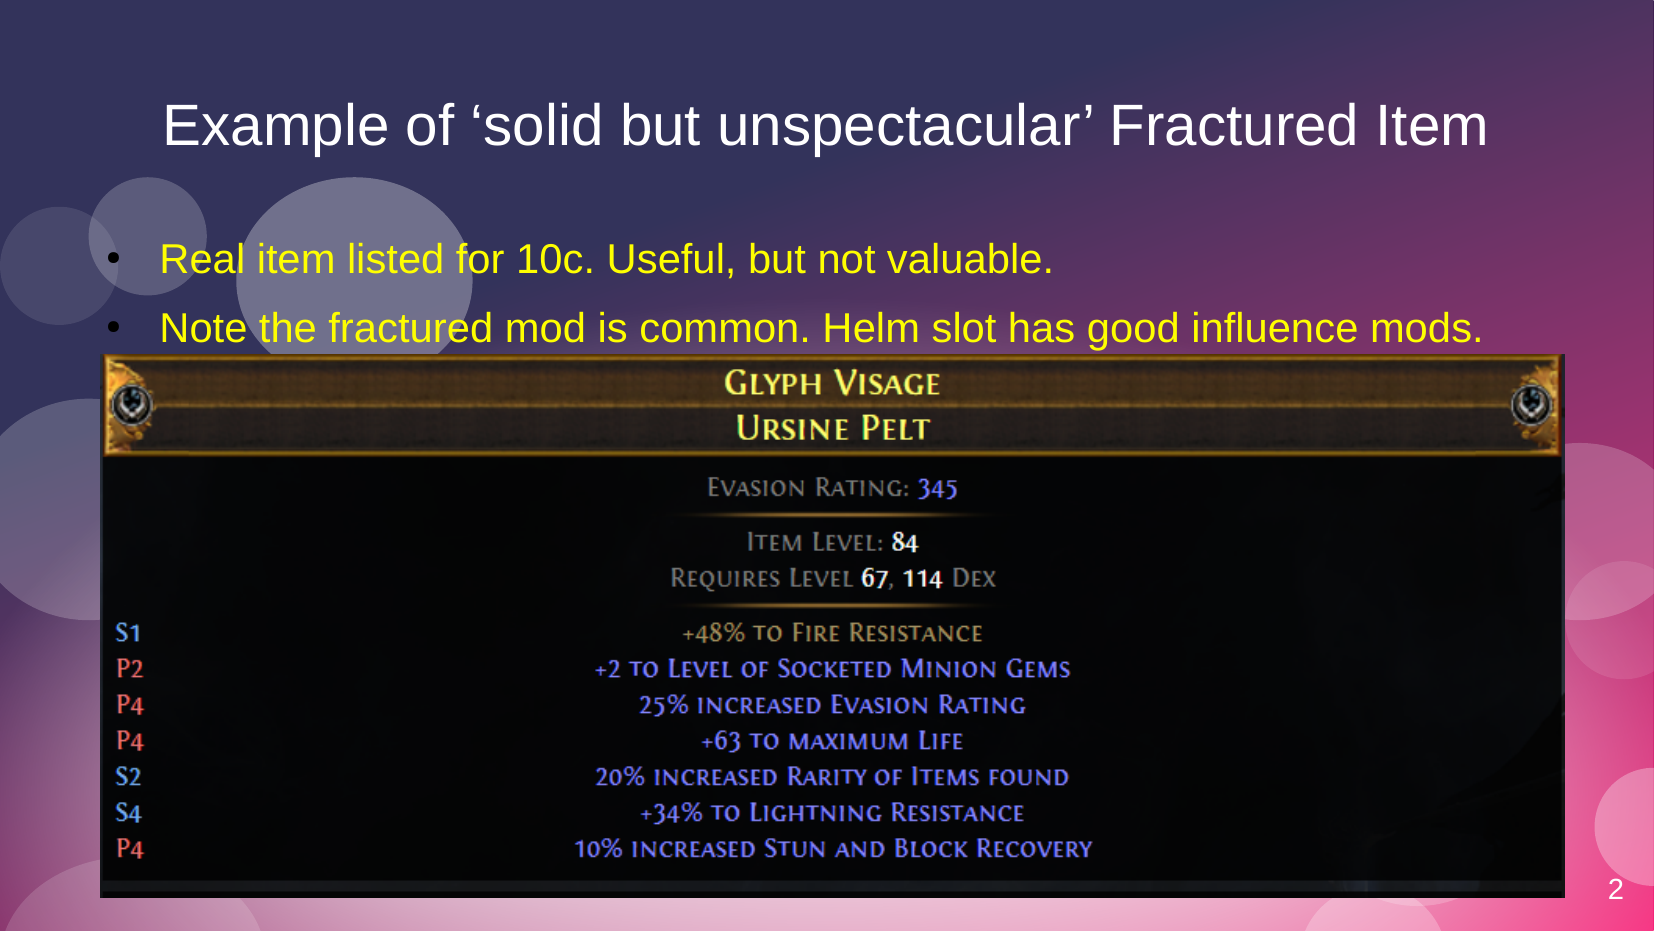

# Example of ‘solid but unspectacular’ Fractured Item
Real item listed for 10c. Useful, but not valuable.
Note the fractured mod is common. Helm slot has good influence mods.